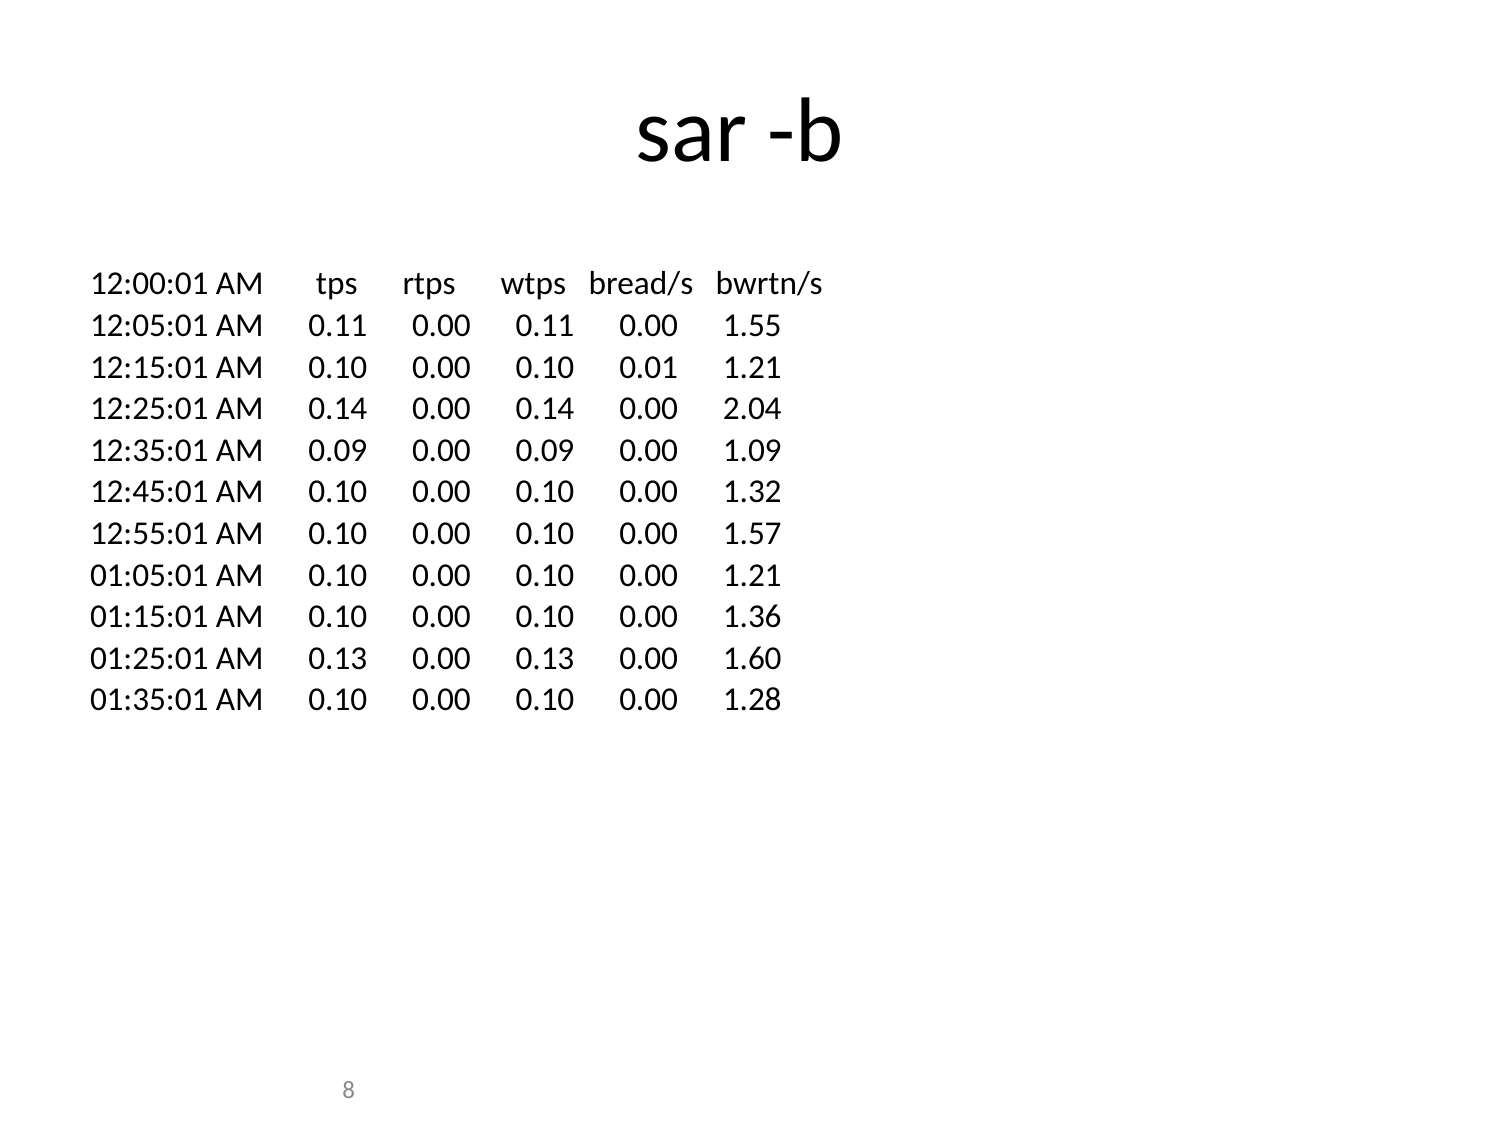

sar -b
12:00:01 AM tps rtps wtps bread/s bwrtn/s
12:05:01 AM 0.11 0.00 0.11 0.00 1.55
12:15:01 AM 0.10 0.00 0.10 0.01 1.21
12:25:01 AM 0.14 0.00 0.14 0.00 2.04
12:35:01 AM 0.09 0.00 0.09 0.00 1.09
12:45:01 AM 0.10 0.00 0.10 0.00 1.32
12:55:01 AM 0.10 0.00 0.10 0.00 1.57
01:05:01 AM 0.10 0.00 0.10 0.00 1.21
01:15:01 AM 0.10 0.00 0.10 0.00 1.36
01:25:01 AM 0.13 0.00 0.13 0.00 1.60
01:35:01 AM 0.10 0.00 0.10 0.00 1.28